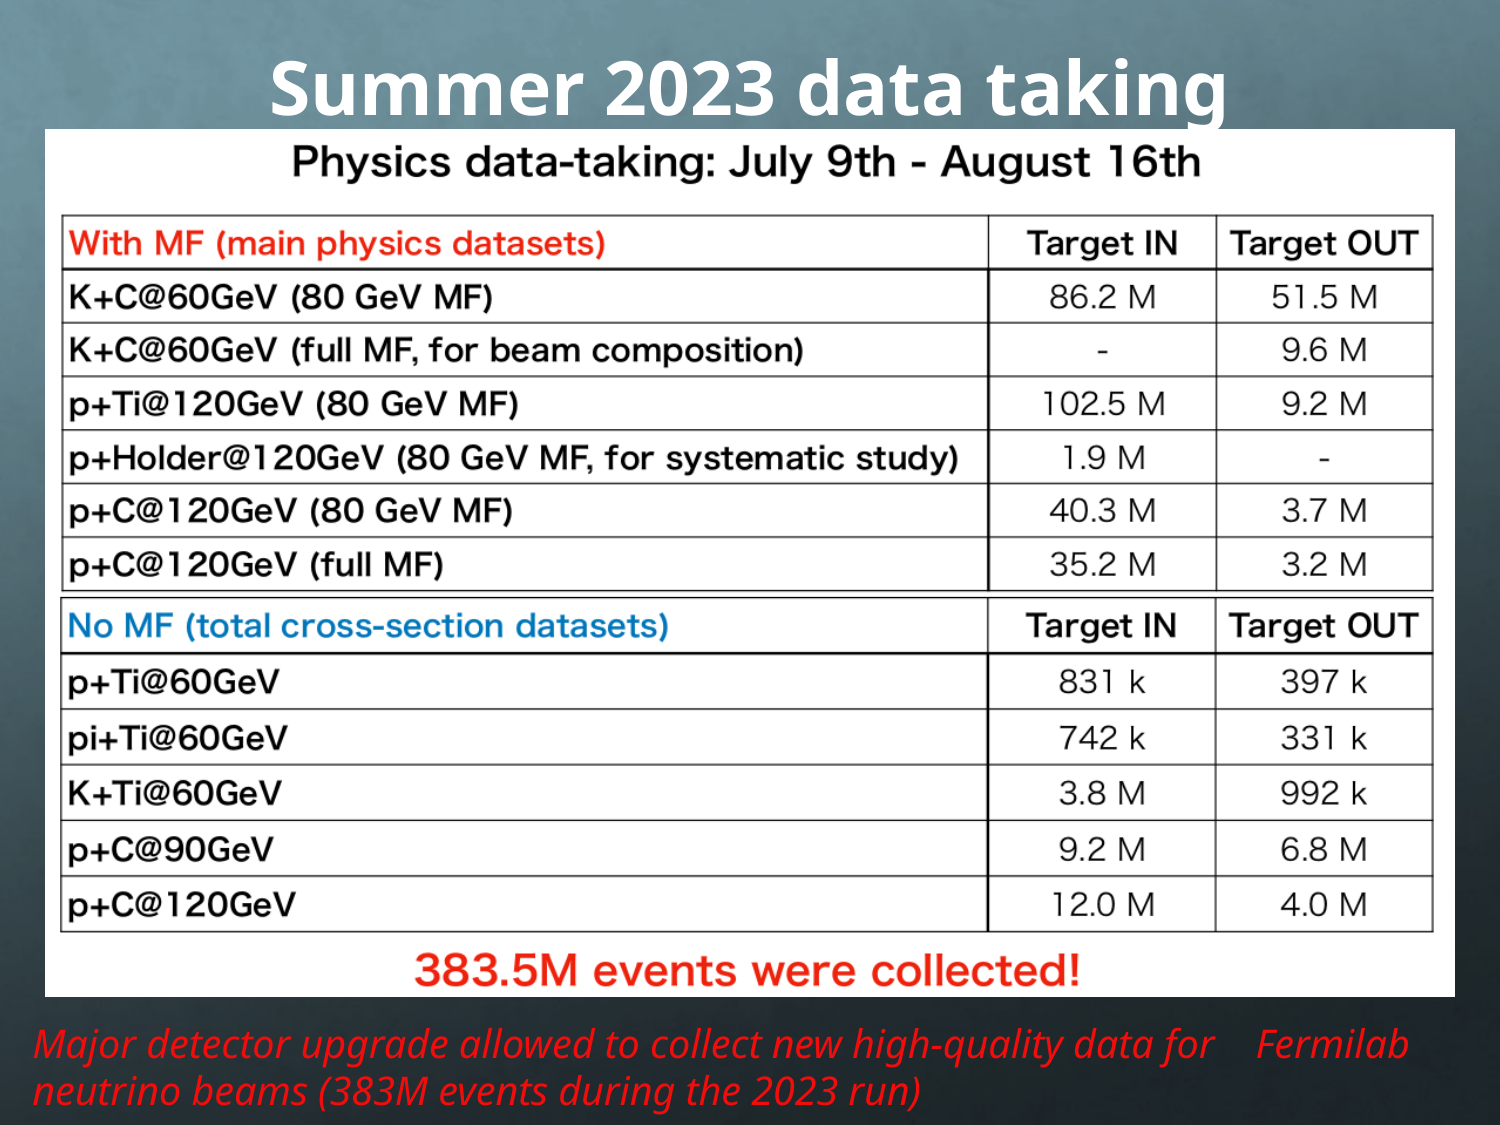

Summer 2023 data taking
# Major detector upgrade allowed to collect new high-quality data for Fermilab neutrino beams (383M events during the 2023 run)